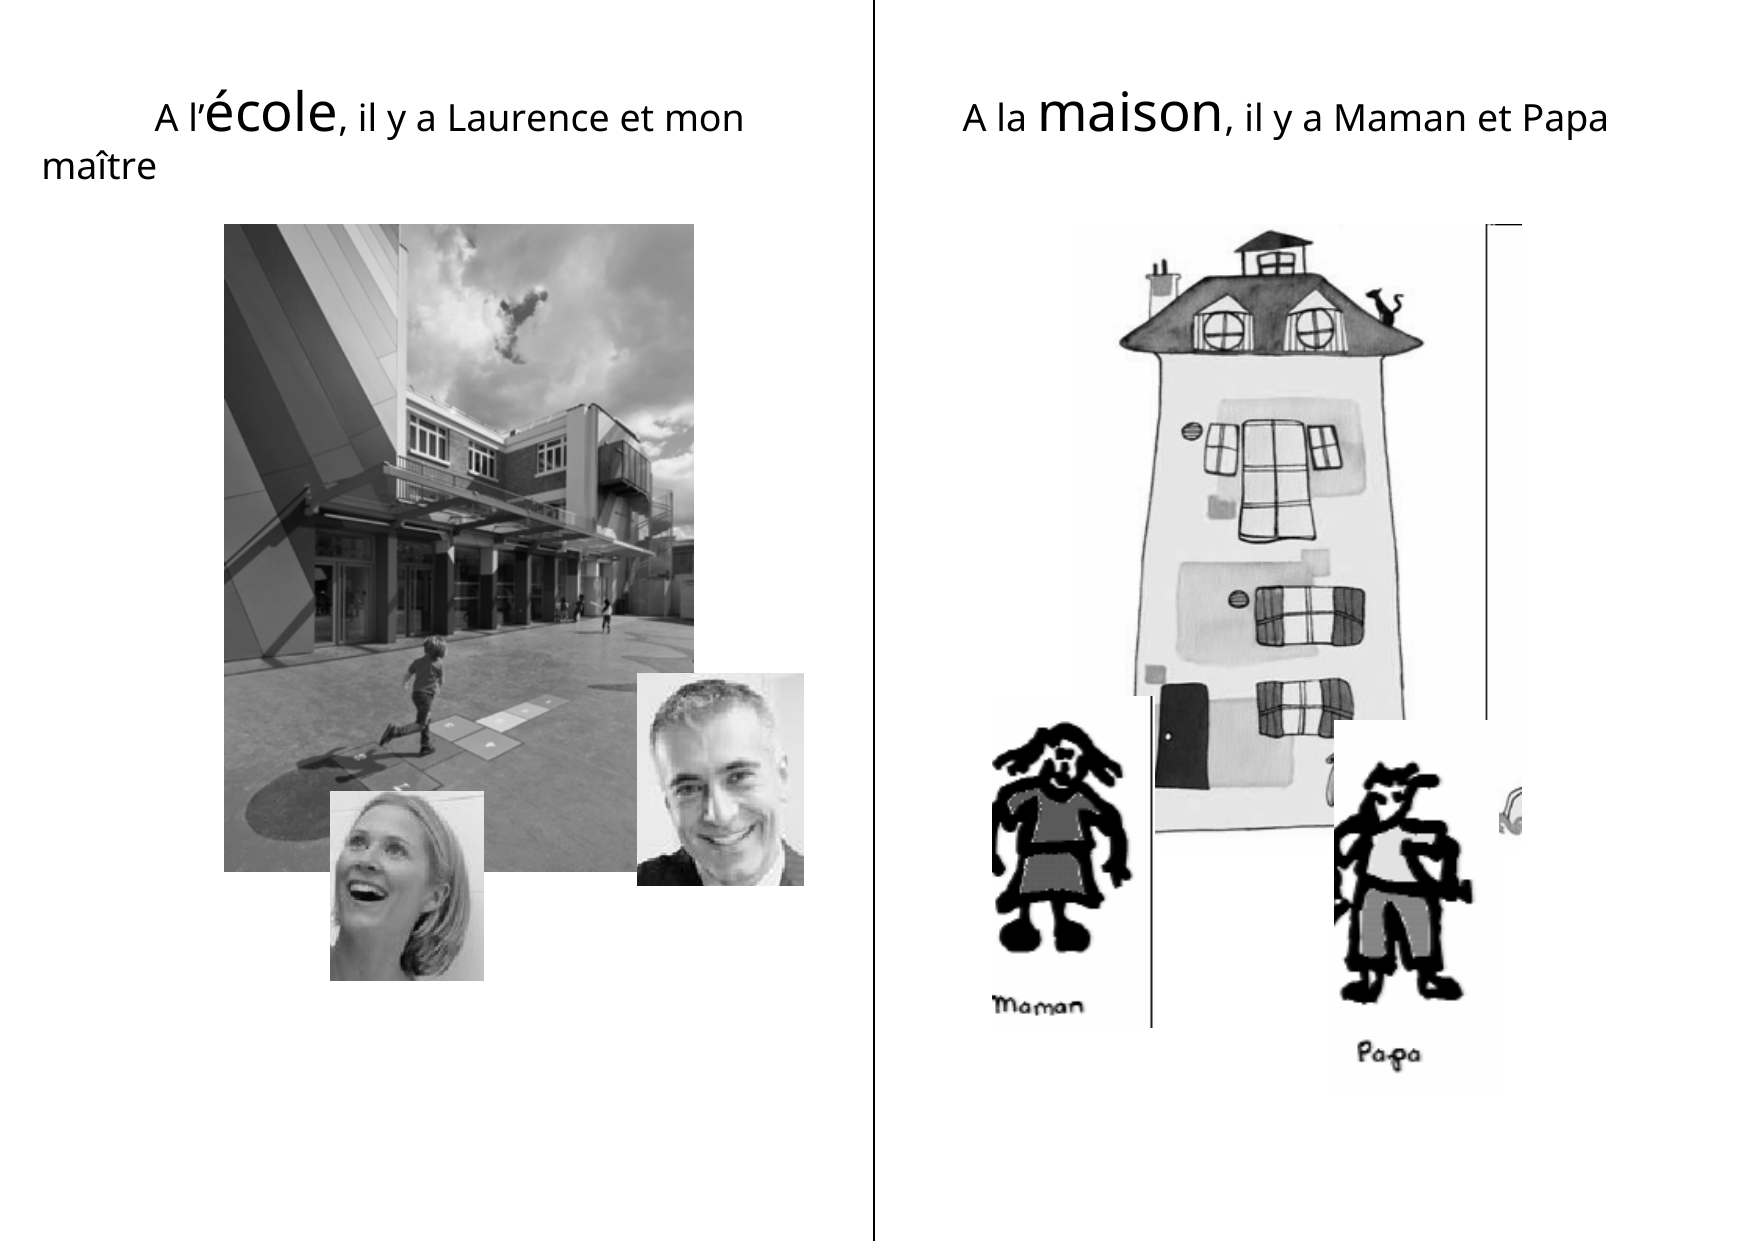

AécoA l’école, il y a Laurence et mon maître
A la maison, il y a Maman et Papa